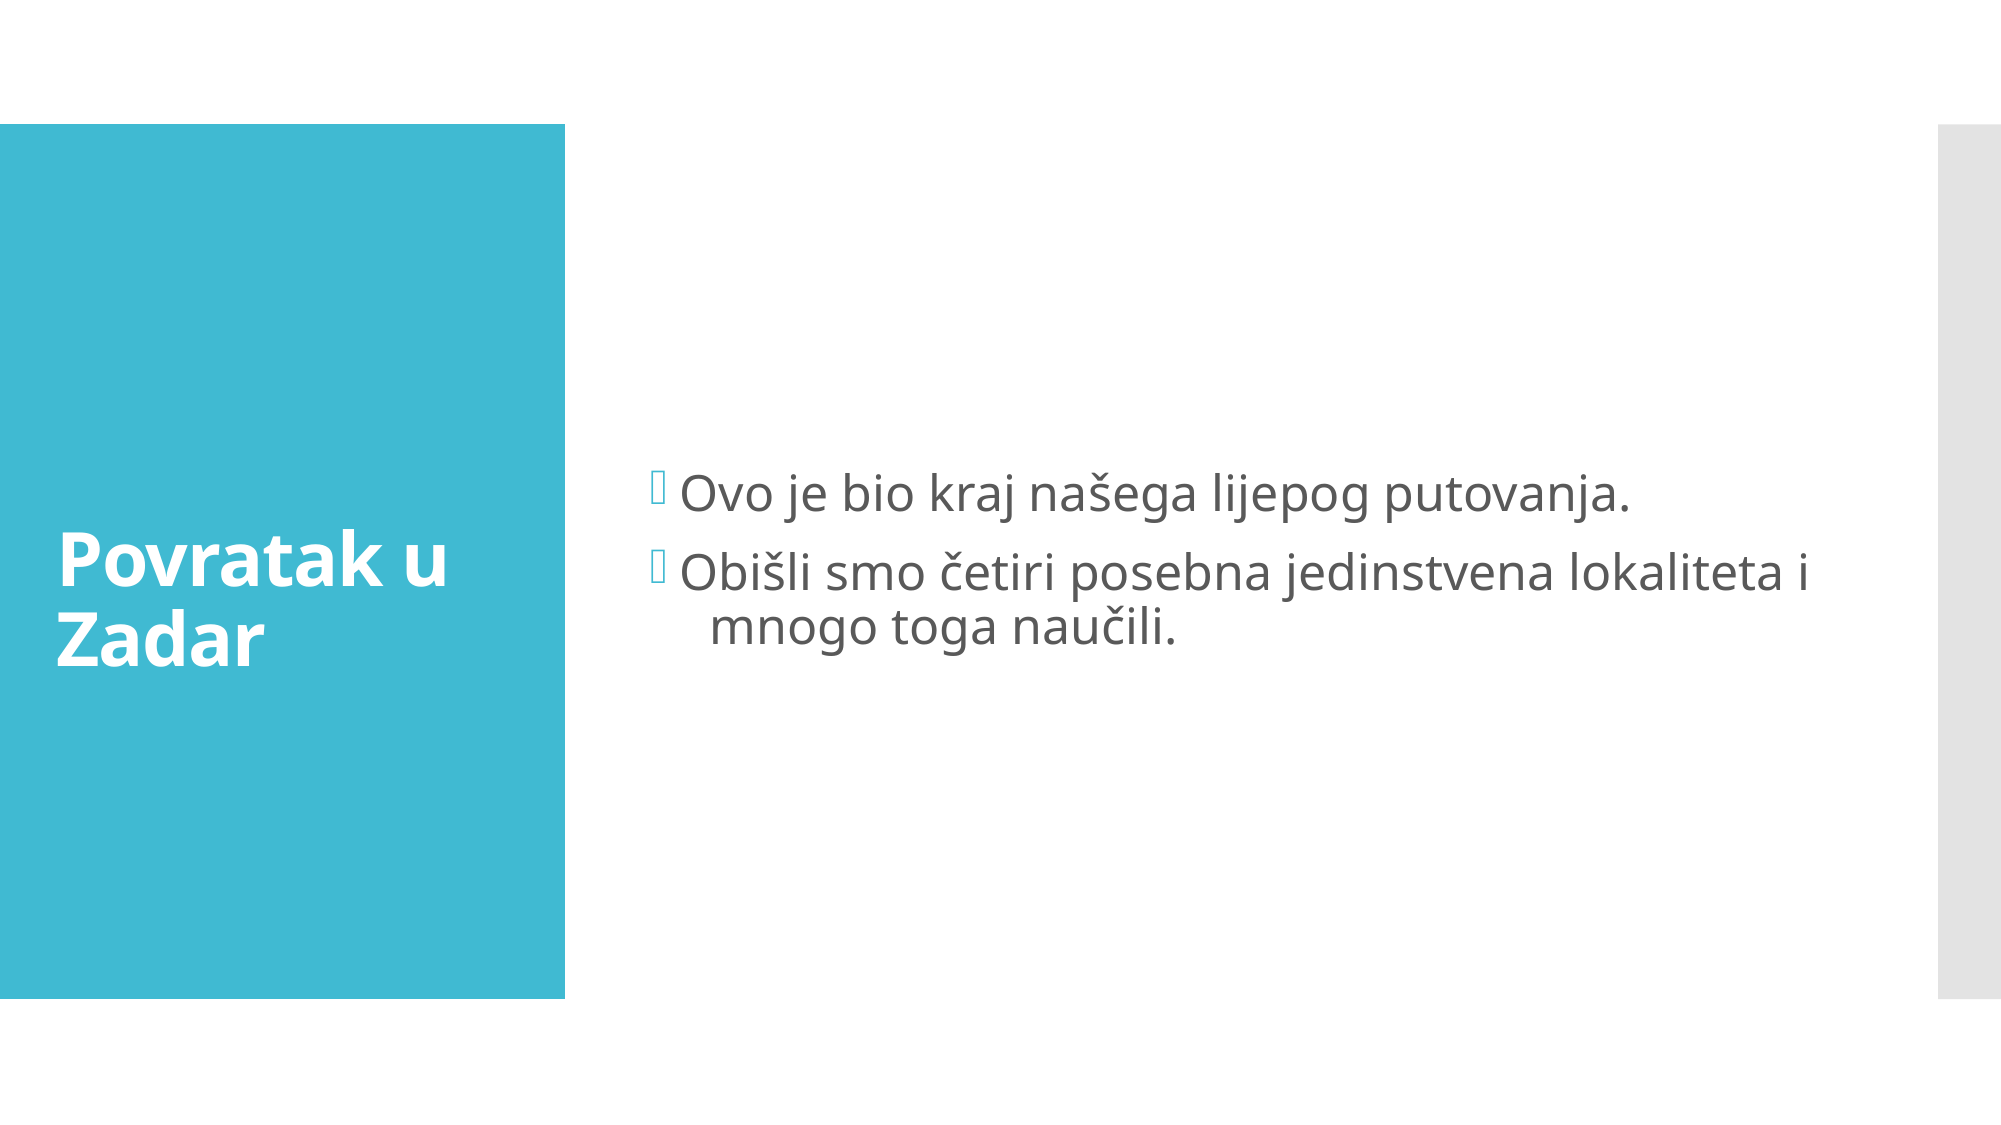

Ovo je bio kraj našega lijepog putovanja.
Obišli smo četiri posebna jedinstvena lokaliteta i mnogo toga naučili.
# Povratak u Zadar